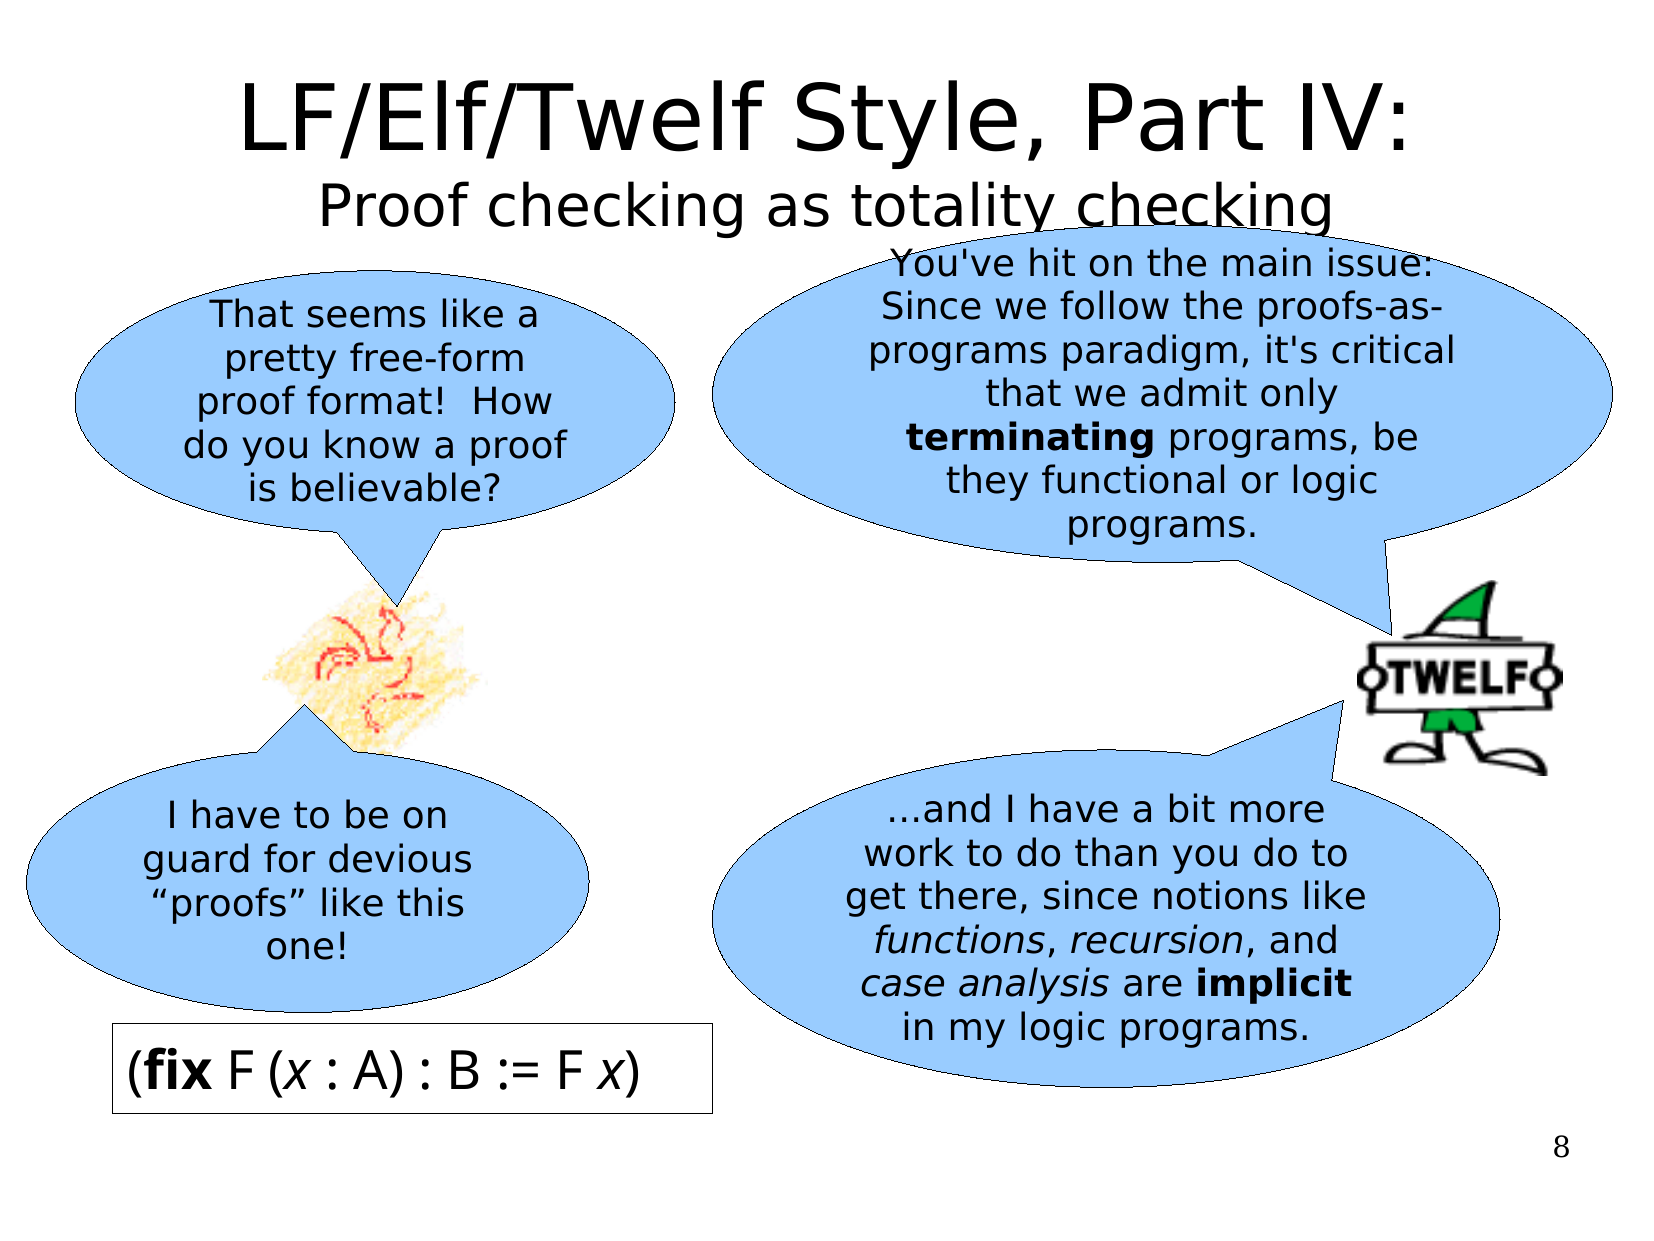

# LF/Elf/Twelf Style, Part IV: Proof checking as totality checking
You've hit on the main issue: Since we follow the proofs-as-programs paradigm, it's critical that we admit only terminating programs, be they functional or logic programs.
That seems like a pretty free-form proof format! How do you know a proof is believable?
I have to be on guard for devious “proofs” like this one!
...and I have a bit more work to do than you do to get there, since notions like functions, recursion, and case analysis are implicit in my logic programs.
(fix F (x : A) : B := F x)
8